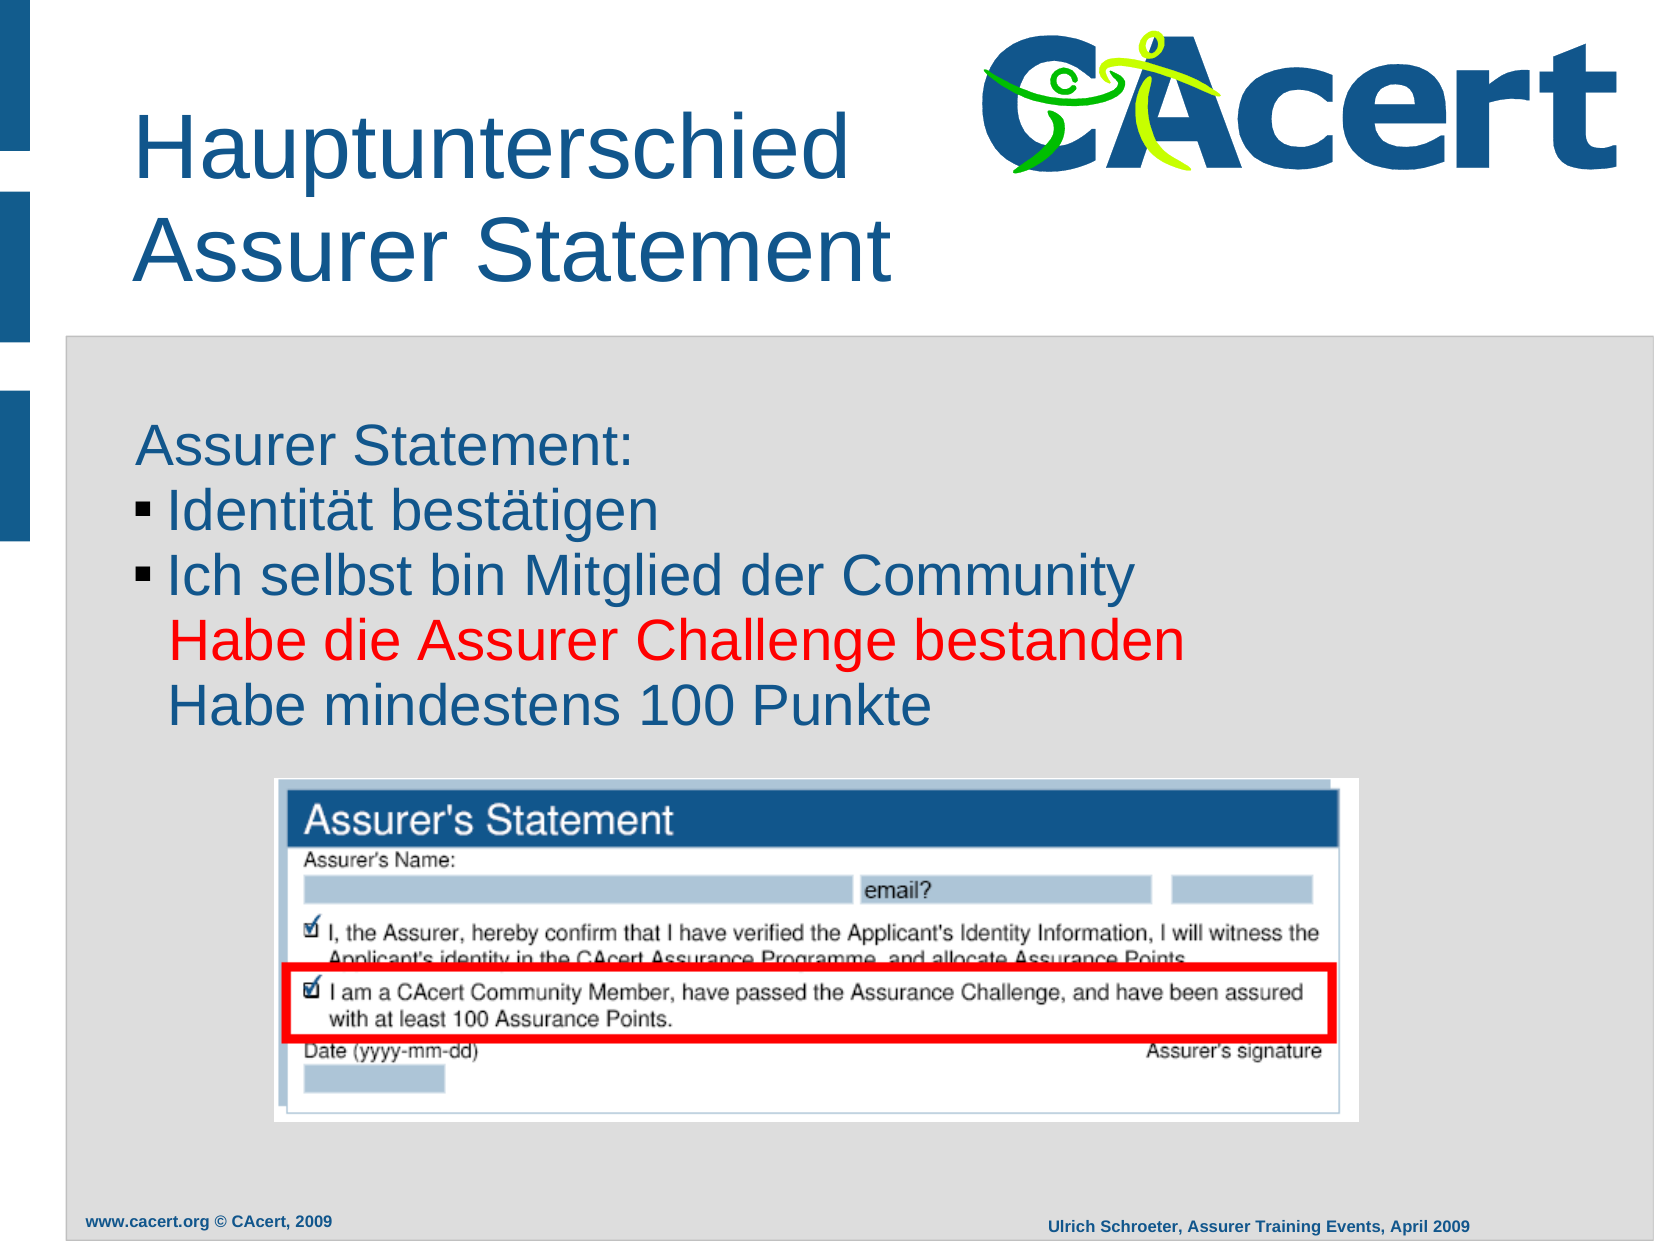

Hauptunterschied
Assurer Statement
Assurer Statement:
 Identität bestätigen
 Ich selbst bin Mitglied der Community
 Habe die Assurer Challenge bestanden
 Habe mindestens 100 Punkte